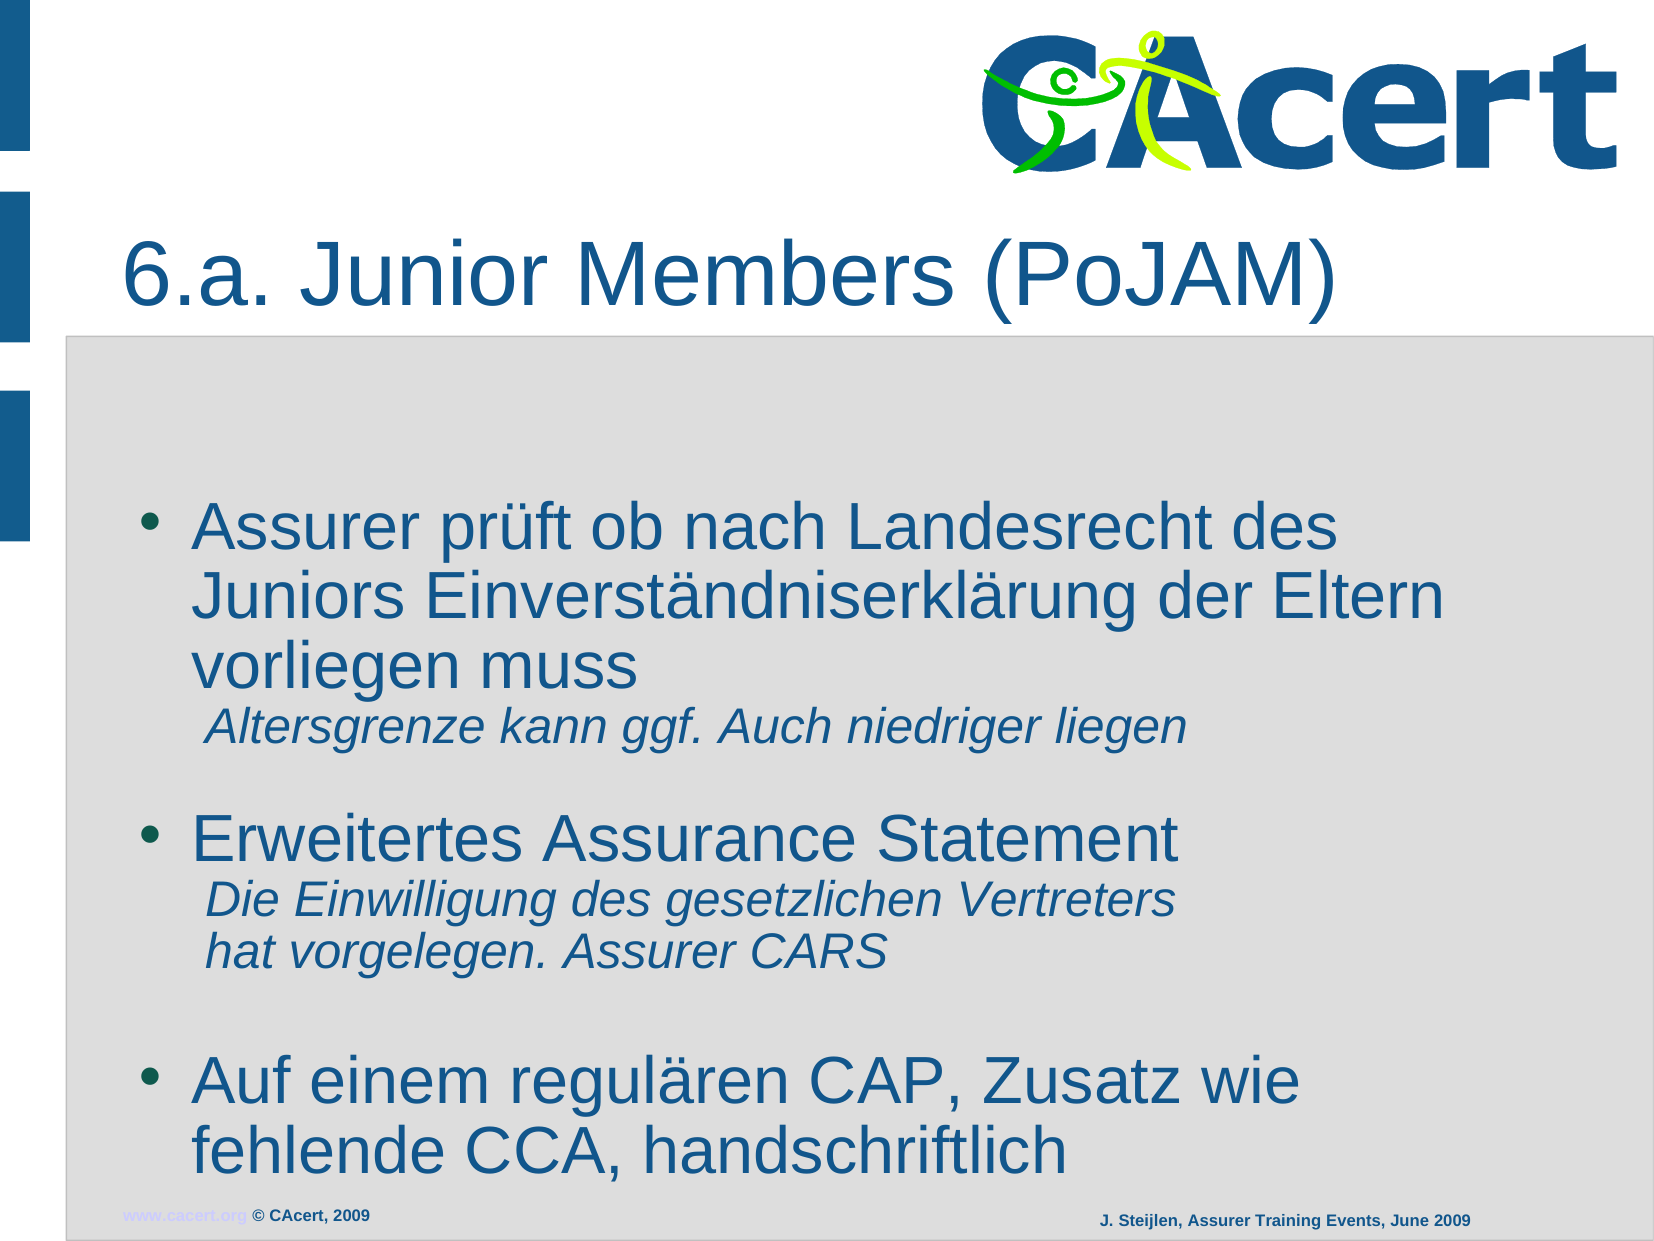

# 6.a. Junior Members (PoJAM)
Assurer prüft ob nach Landesrecht des
Juniors Einverständniserklärung der Eltern vorliegen muss
 Altersgrenze kann ggf. Auch niedriger liegen
Erweitertes Assurance Statement
 Die Einwilligung des gesetzlichen Vertreters
 hat vorgelegen. Assurer CARS
Auf einem regulären CAP, Zusatz wie fehlende CCA, handschriftlich